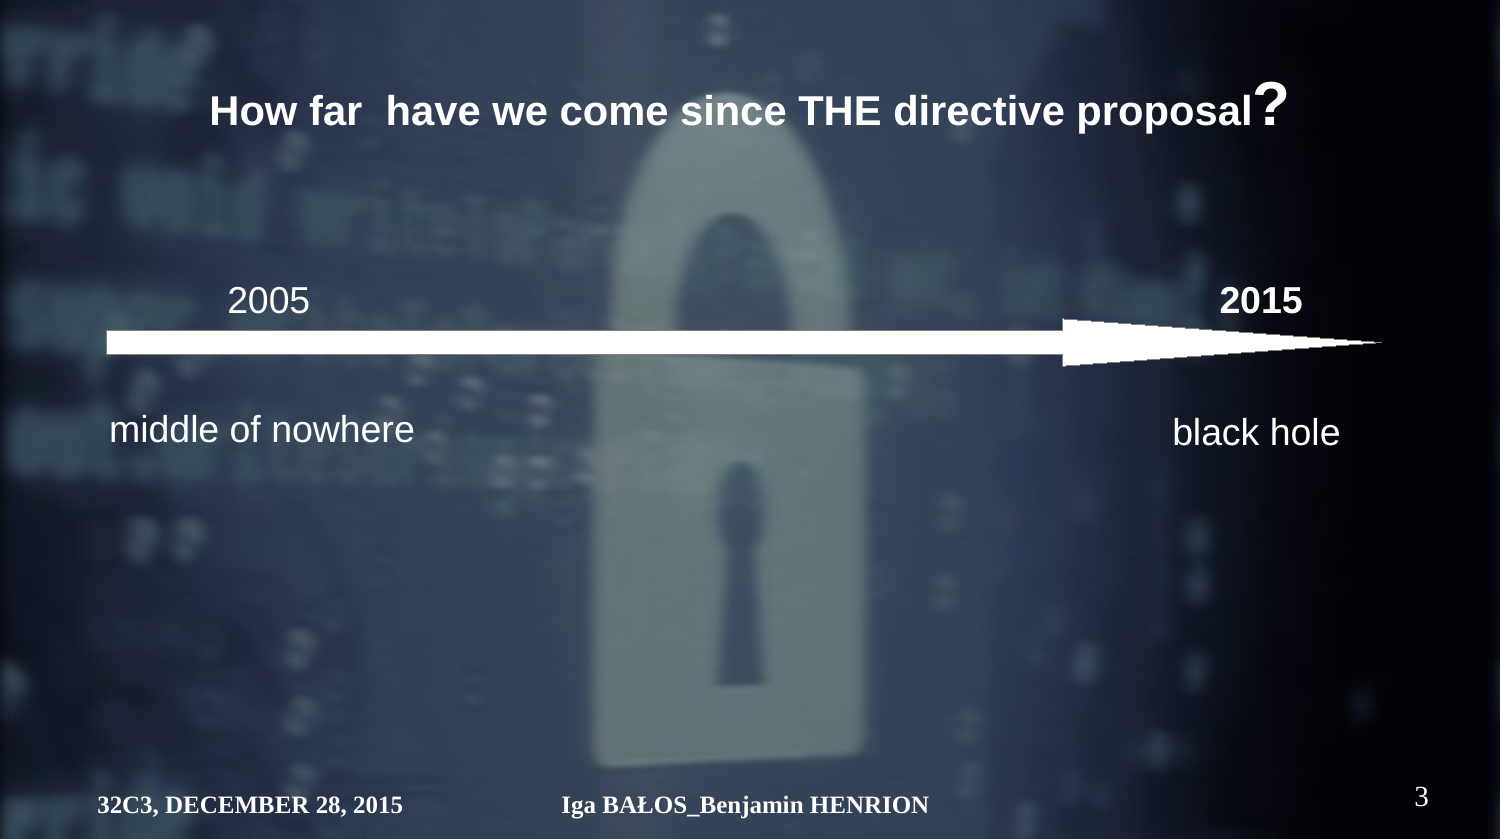

# How far have we come since THE directive proposal?
2005
2015
middle of nowhere
black hole
3
32C3, DECEMBER 22, 2015
Iga BAŁOS_Benjamin HENRION